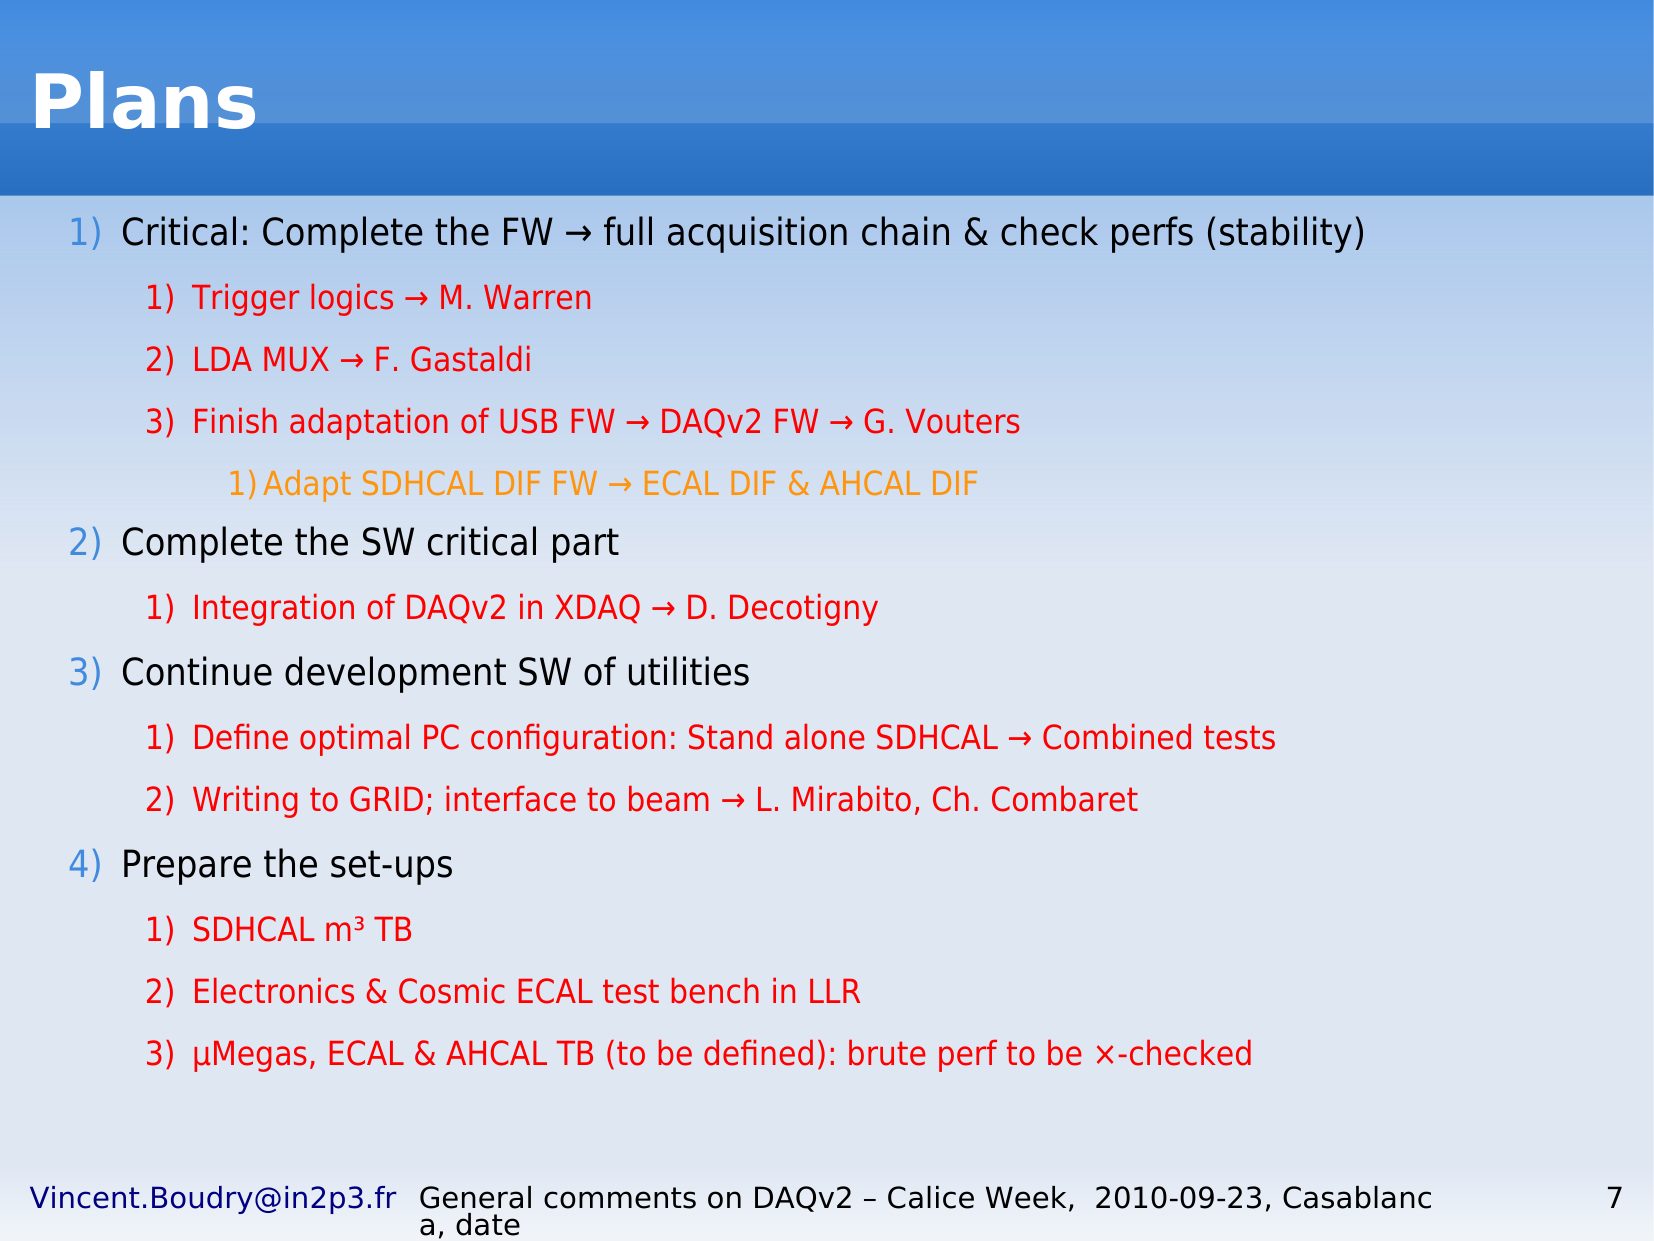

# Plans
Critical: Complete the FW → full acquisition chain & check perfs (stability)
Trigger logics → M. Warren
LDA MUX → F. Gastaldi
Finish adaptation of USB FW → DAQv2 FW → G. Vouters
Adapt SDHCAL DIF FW → ECAL DIF & AHCAL DIF
Complete the SW critical part
Integration of DAQv2 in XDAQ → D. Decotigny
Continue development SW of utilities
Define optimal PC configuration: Stand alone SDHCAL → Combined tests
Writing to GRID; interface to beam → L. Mirabito, Ch. Combaret
Prepare the set-ups
SDHCAL m³ TB
Electronics & Cosmic ECAL test bench in LLR
μMegas, ECAL & AHCAL TB (to be defined): brute perf to be ×-checked
Vincent.Boudry@in2p3.fr
General comments on DAQv2 – Calice Week, 2010-09-23, Casablanca, date
7